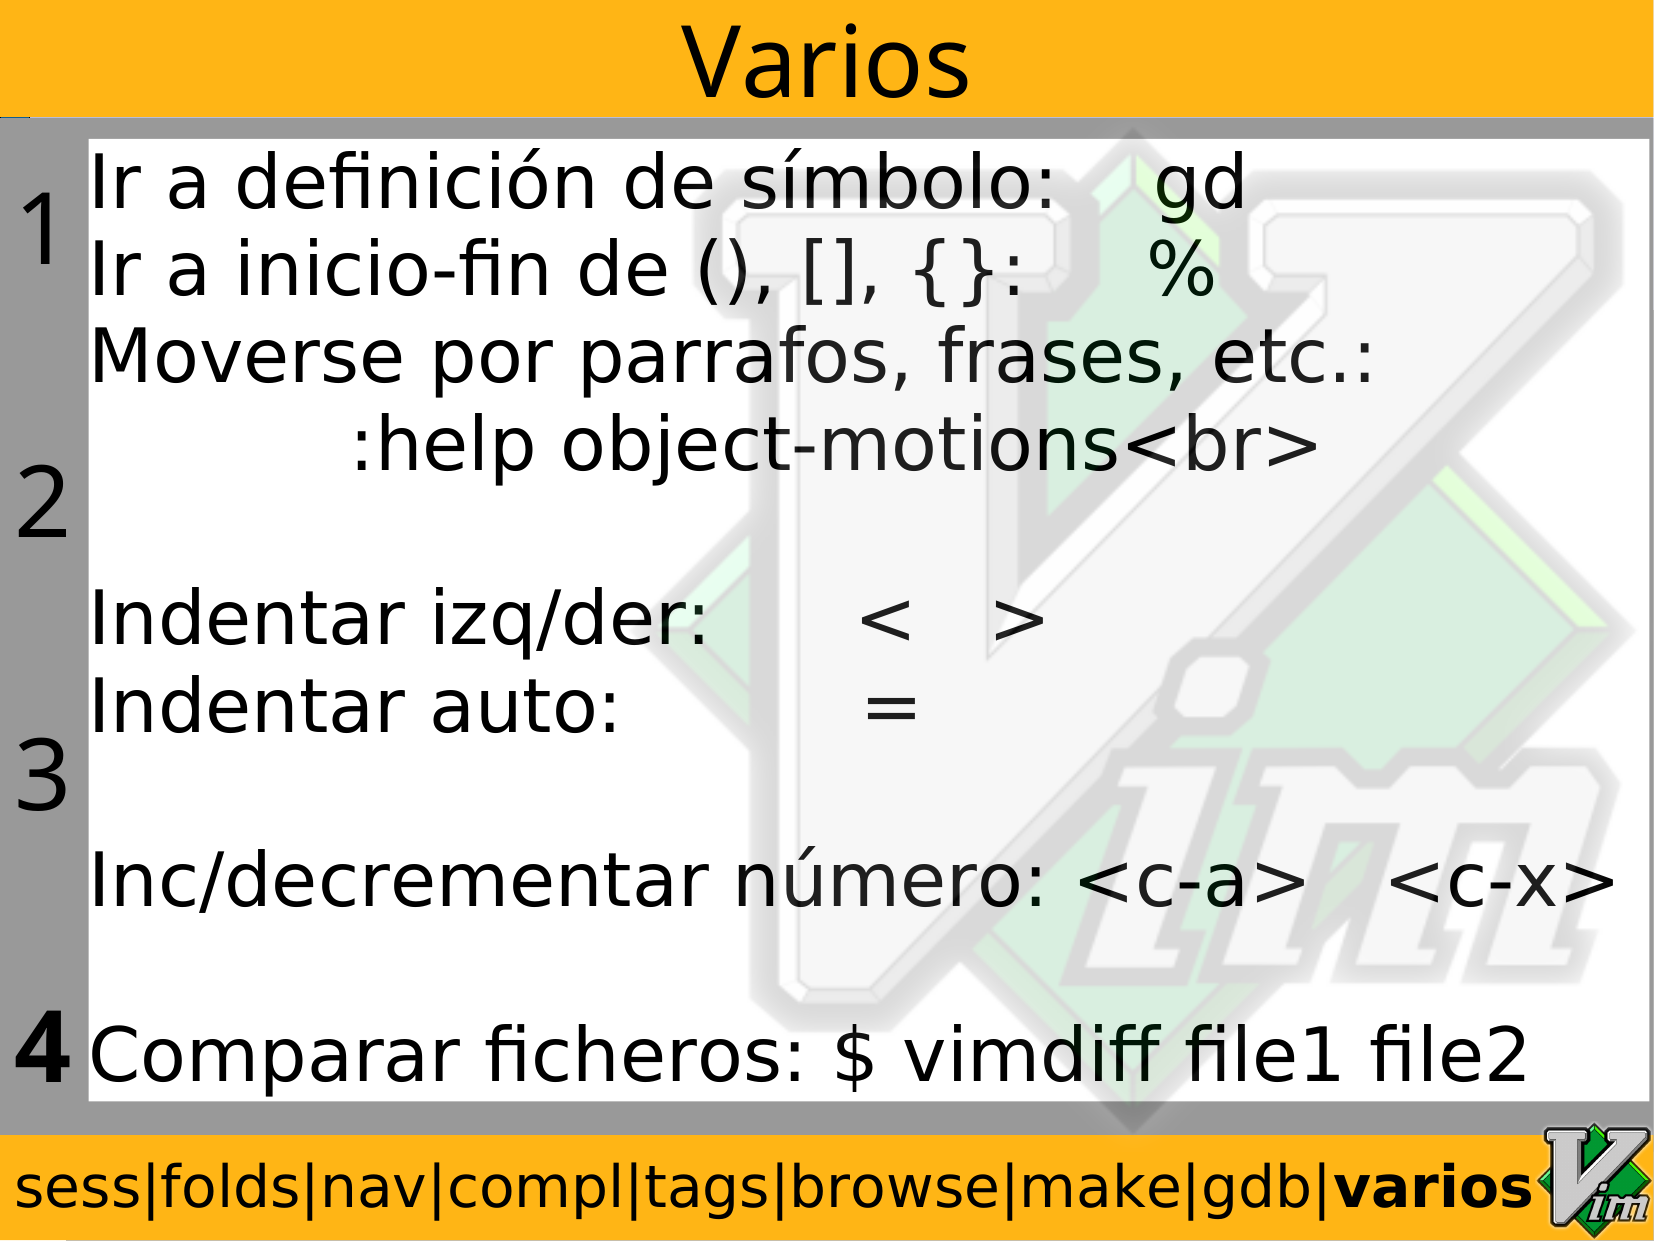

Varios
1 - Introducción
2 - Novatos
3 - Power Users
4 -Desarrolladores
Ir a definición de símbolo: gd
Ir a inicio-fin de (), [], {}: %
Moverse por parrafos, frases, etc.:
 :help object-motions<br>
Indentar izq/der: < >
Indentar auto: =
Inc/decrementar número: <c-a> <c-x>
Comparar ficheros: $ vimdiff file1 file2
sess|folds|nav|compl|tags|browse|make|gdb|varios